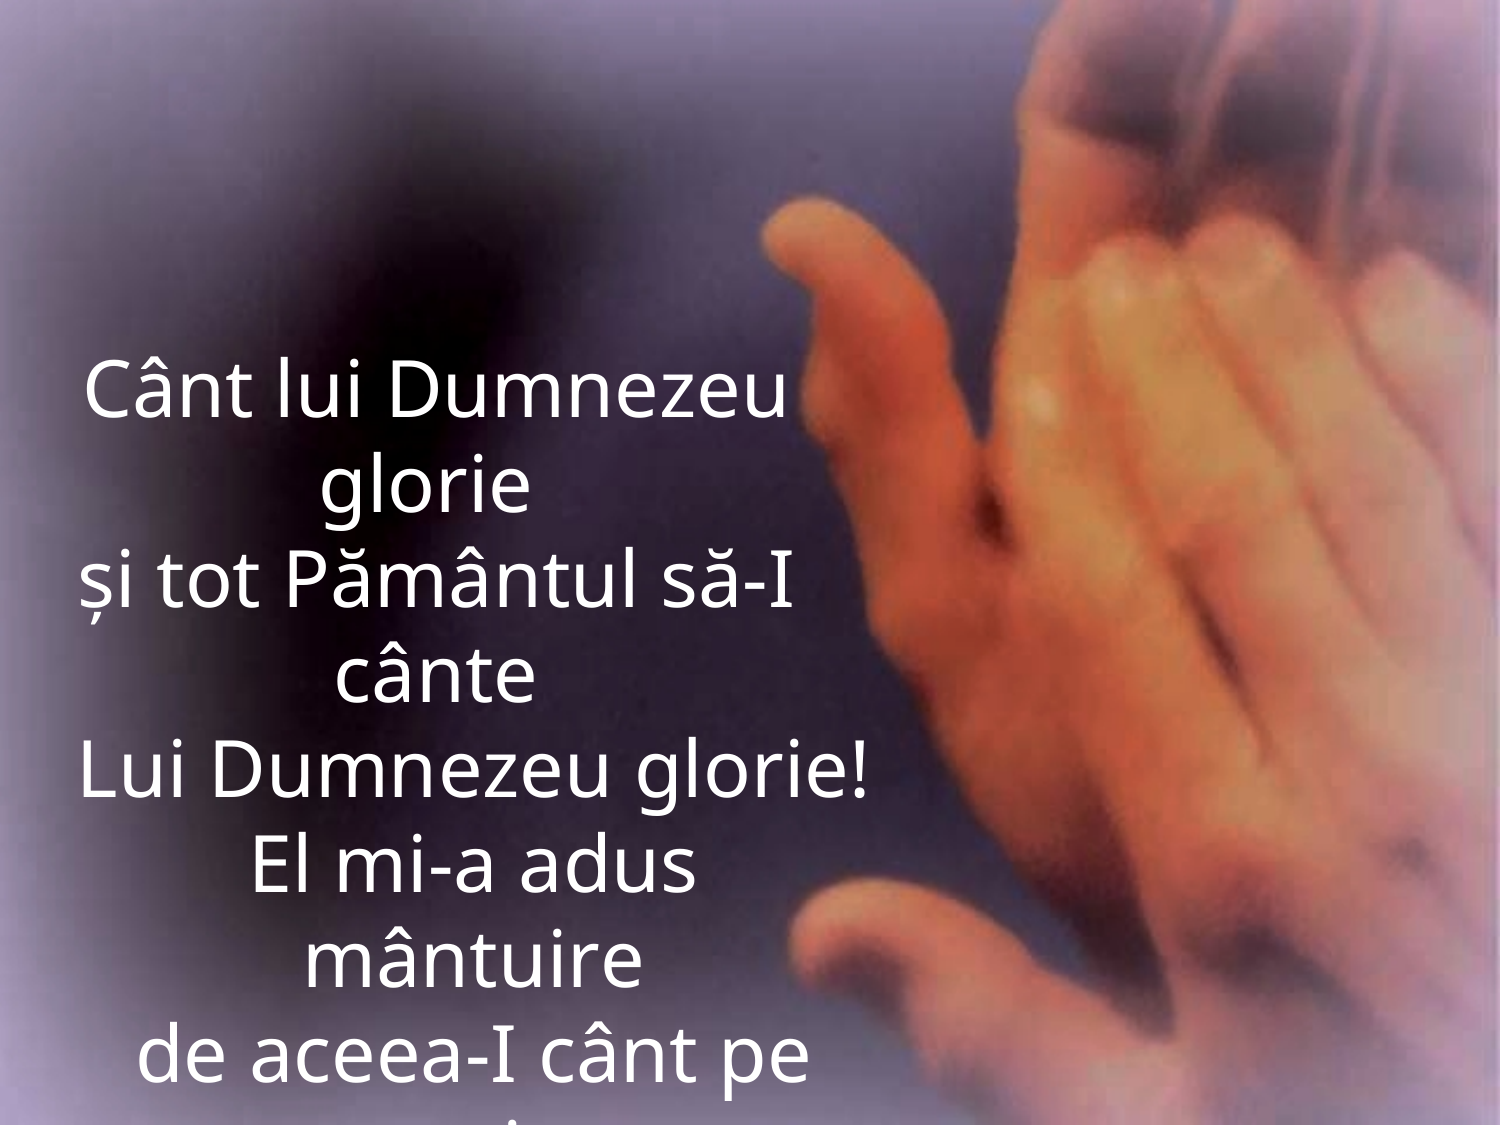

Cânt lui Dumnezeu glorie
şi tot Pământul să-I cânte
Lui Dumnezeu glorie!
El mi-a adus mântuire
de aceea-I cânt pe vecie
Lui Dumnezeu glorie!